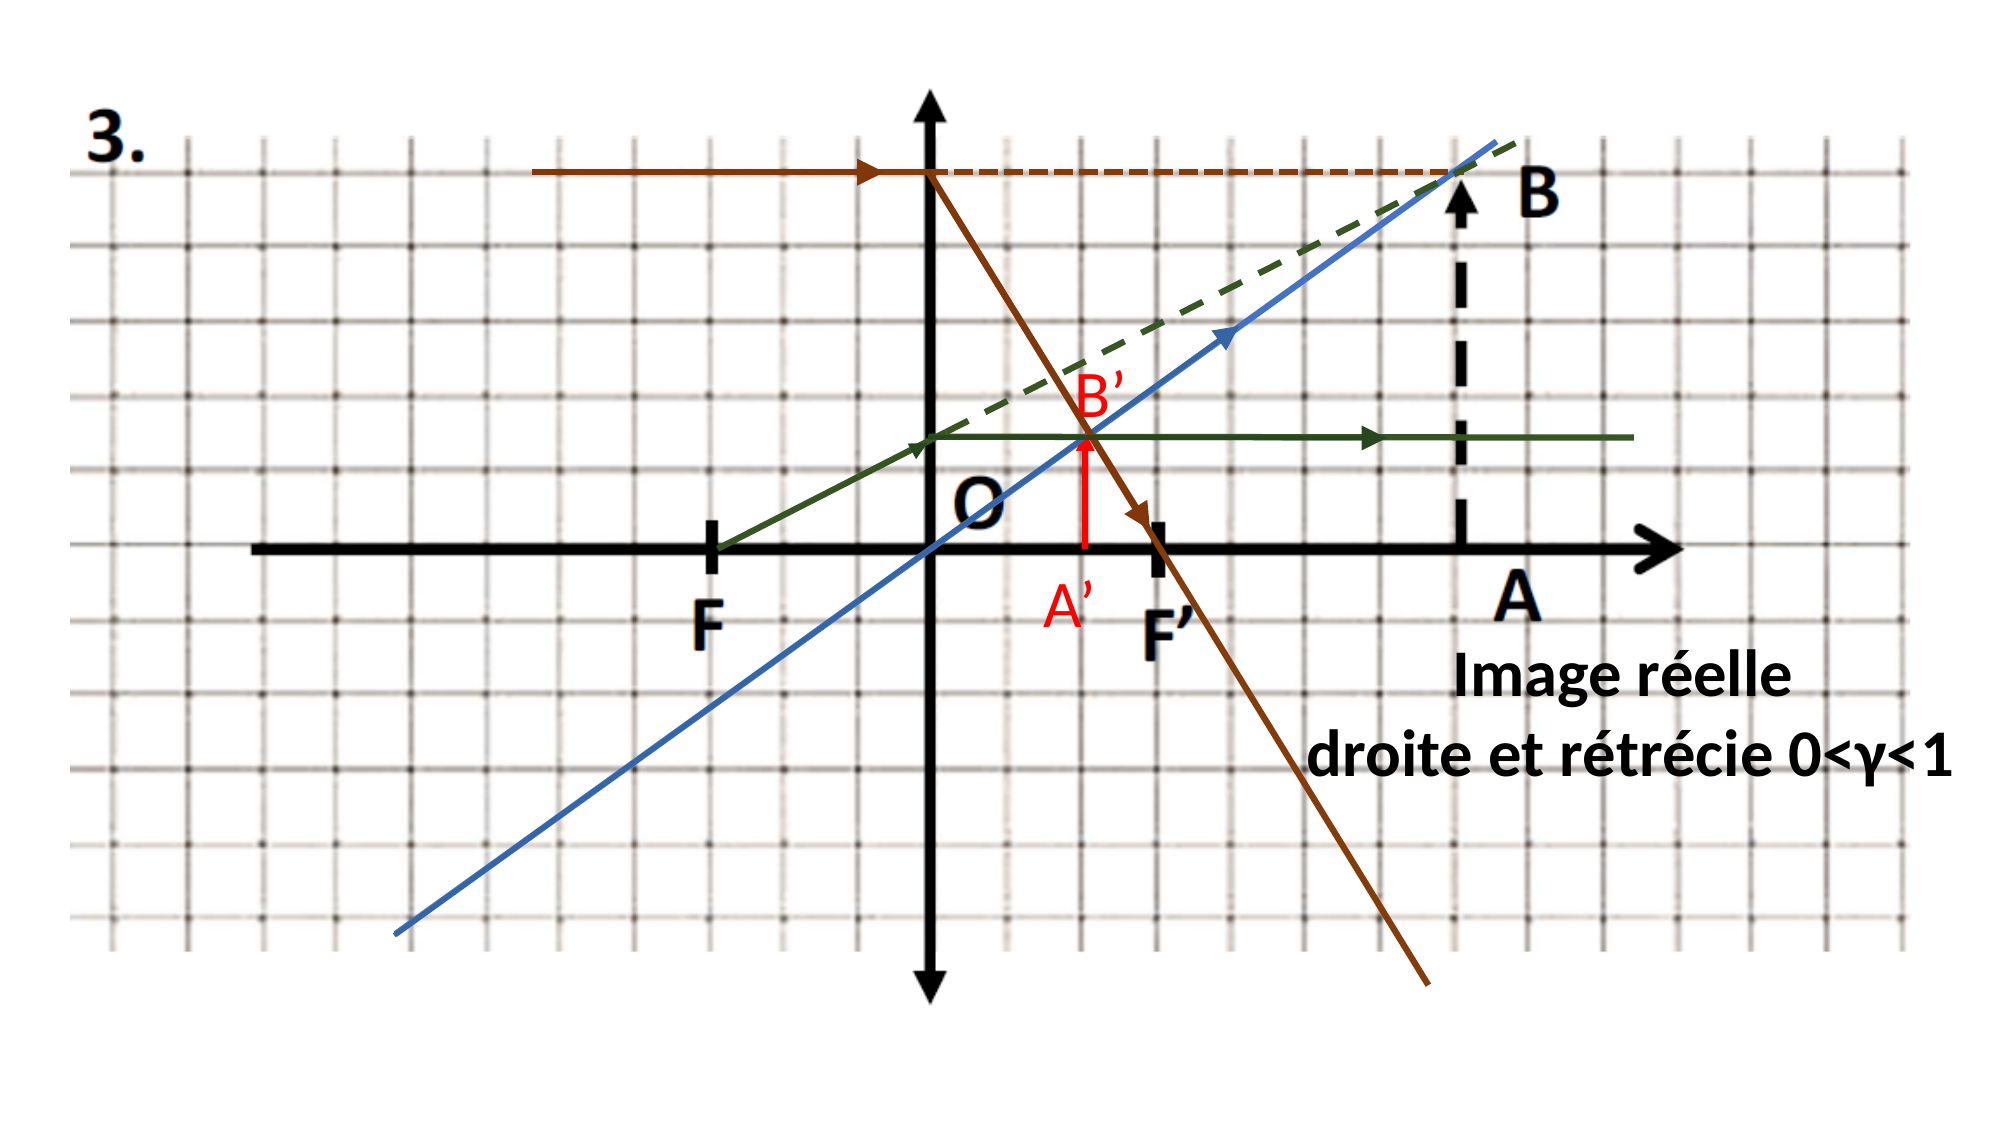

B’
A’
Image réelle
droite et rétrécie 0<γ<1